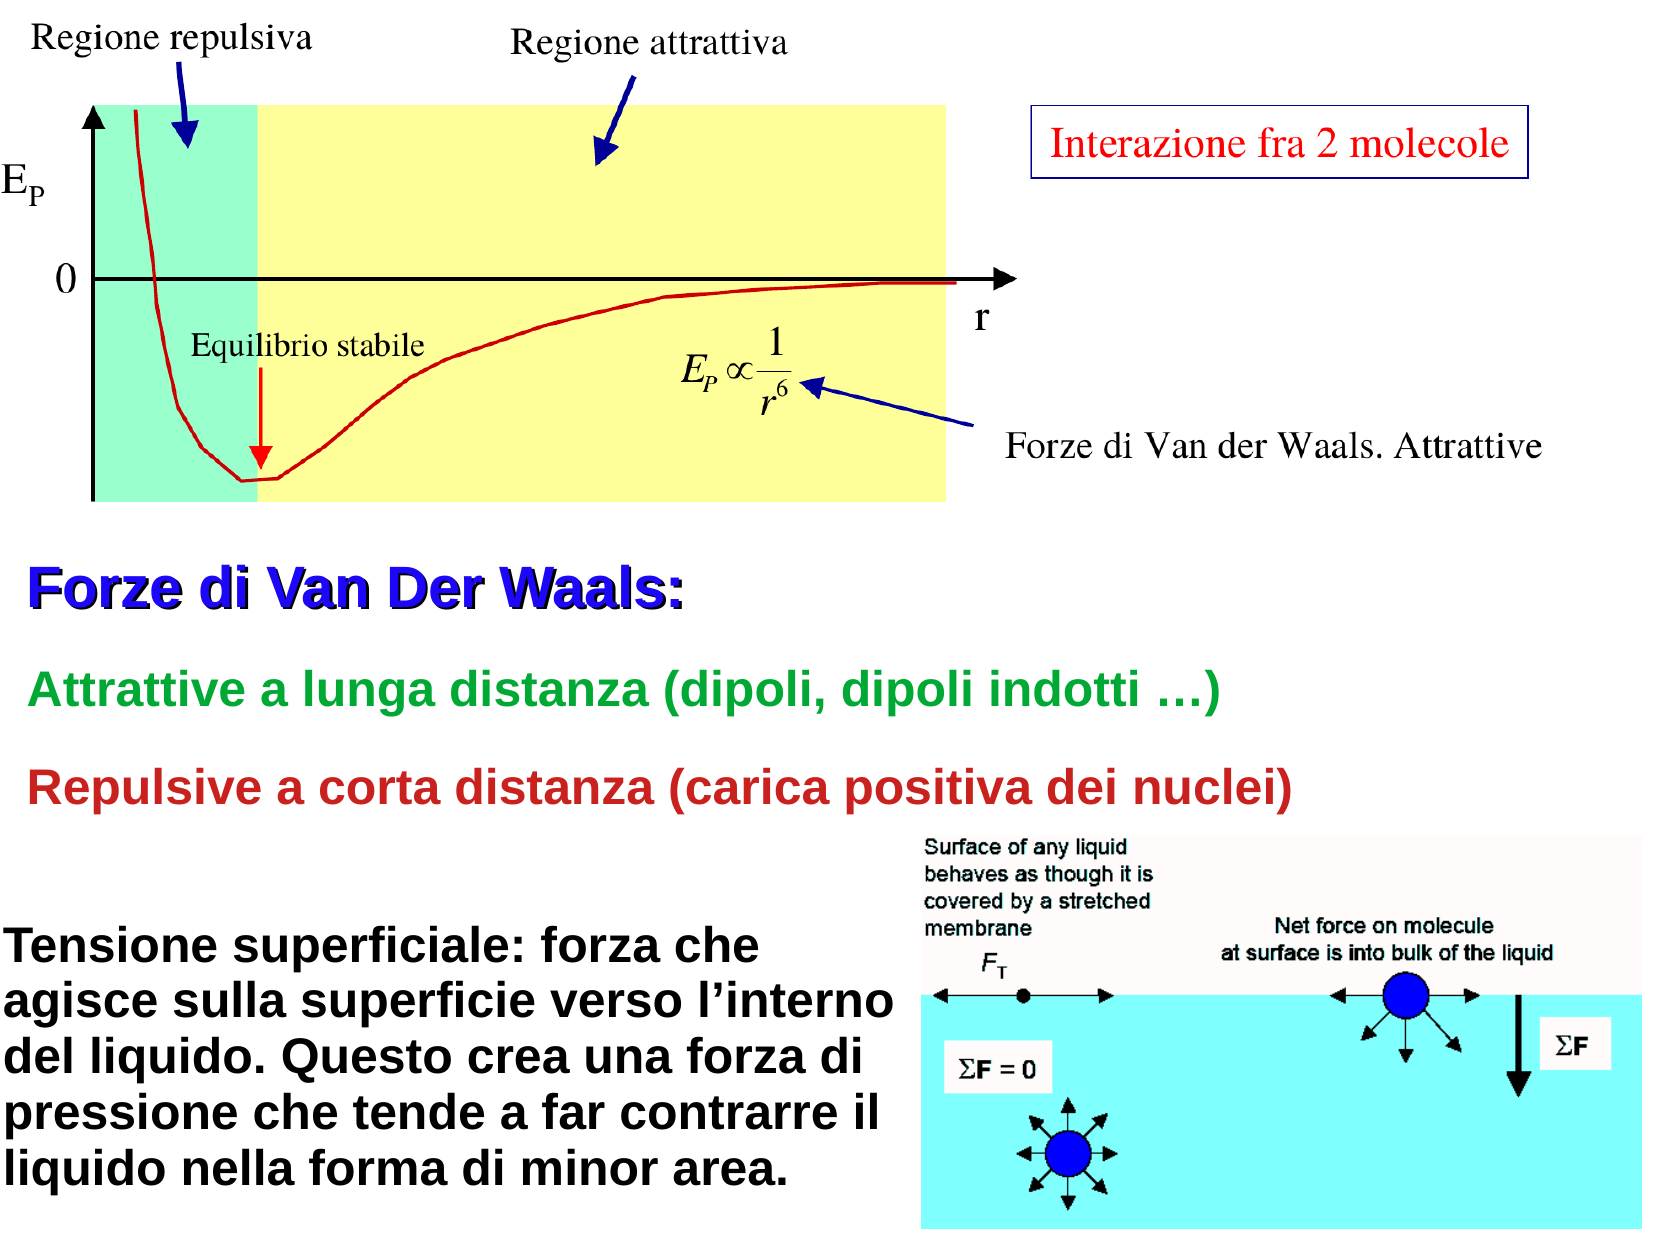

Forze di Van Der Waals:
Attrattive a lunga distanza (dipoli, dipoli indotti …)
Repulsive a corta distanza (carica positiva dei nuclei)
Tensione superficiale: forza che agisce sulla superficie verso l’interno del liquido. Questo crea una forza di pressione che tende a far contrarre il liquido nella forma di minor area.